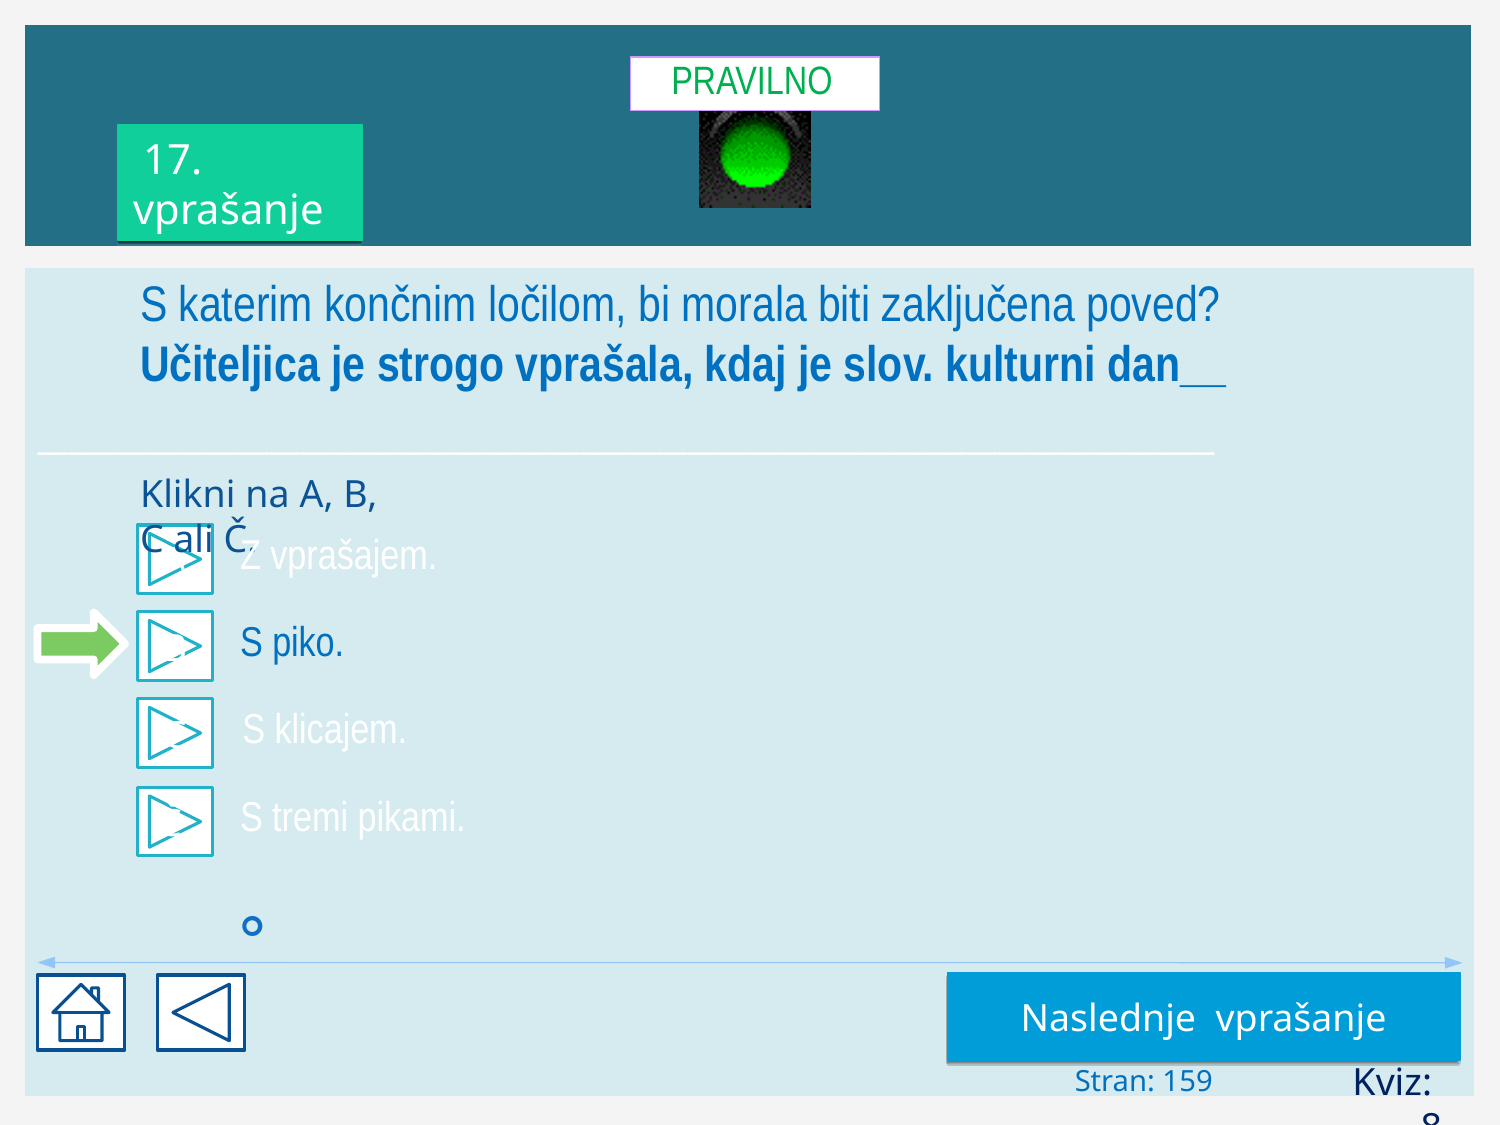

PRAVILNO
 17. vprašanje
S katerim končnim ločilom, bi morala biti zaključena poved?
Učiteljica je strogo vprašala, kdaj je slov. kulturni dan__
____________________________________________________________________________
Klikni na A, B, C ali Č.
Z vprašajem.
A
S piko.
B
S klicajem.
C
S tremi pikami.
Č.
Naslednje vprašanje
Kviz: 8
Stran: 159